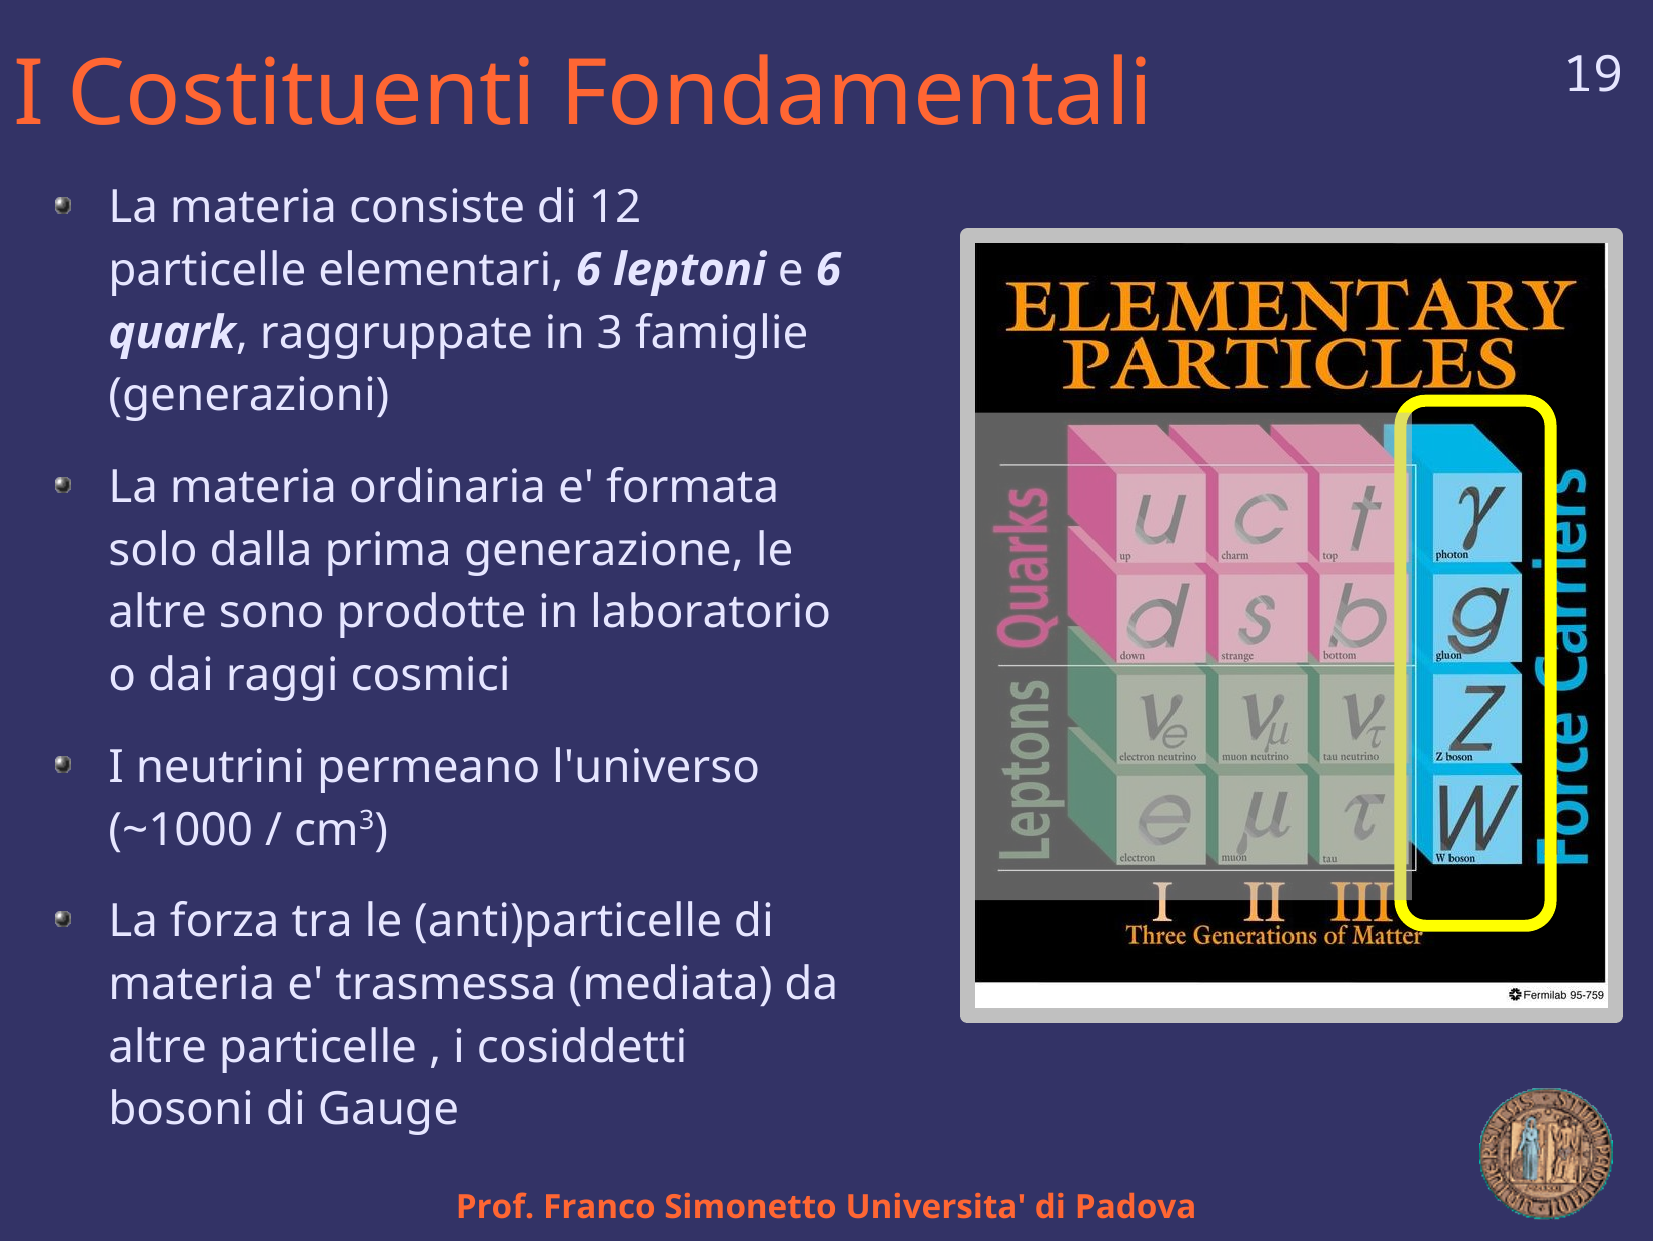

# I Costituenti Fondamentali
19
La materia consiste di 12 particelle elementari, 6 leptoni e 6 quark, raggruppate in 3 famiglie (generazioni)
La materia ordinaria e' formata solo dalla prima generazione, le altre sono prodotte in laboratorio o dai raggi cosmici
I neutrini permeano l'universo (~1000 / cm3)
La forza tra le (anti)particelle di materia e' trasmessa (mediata) da altre particelle , i cosiddetti bosoni di Gauge